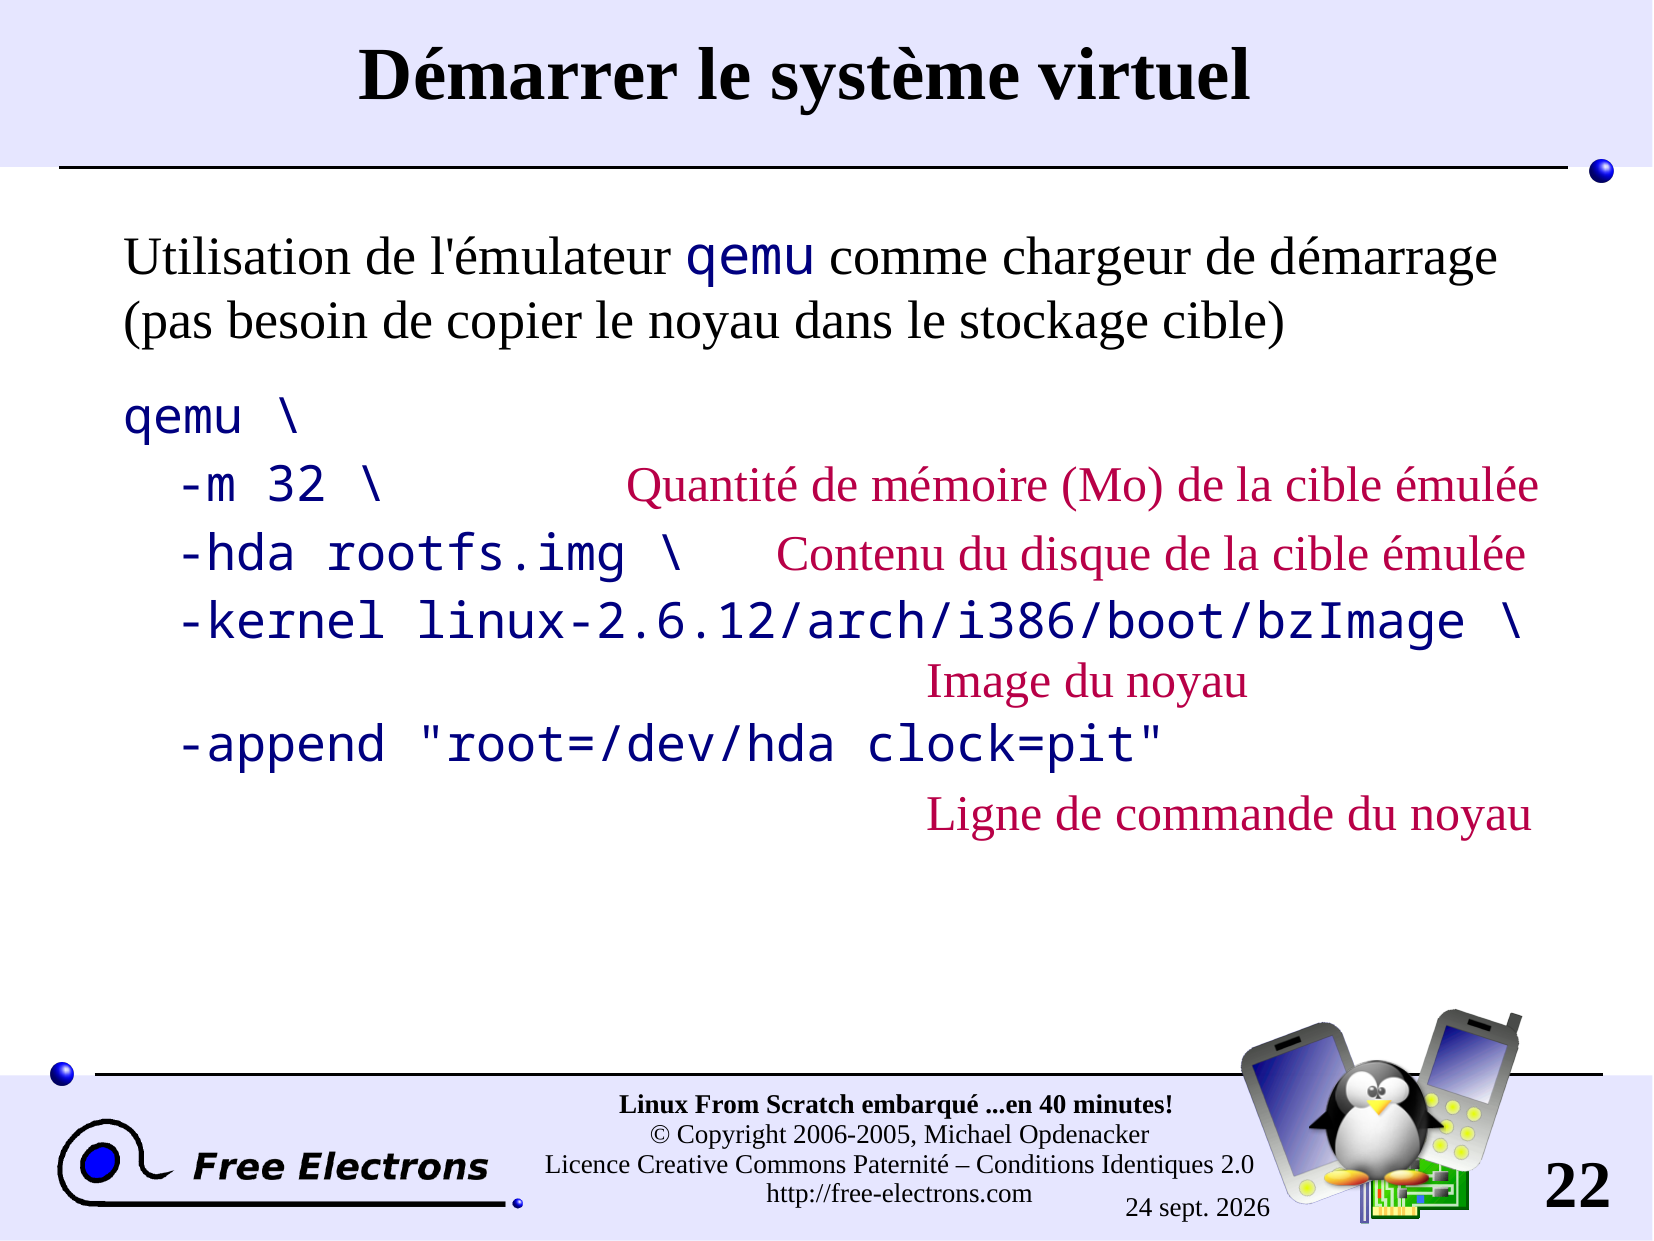

# Démarrer le système virtuel
Utilisation de l'émulateur qemu comme chargeur de démarrage
(pas besoin de copier le noyau dans le stockage cible)
qemu \
-m 32 \			 Quantité de mémoire (Mo) de la cible émulée
-hda rootfs.img \ 	Contenu du disque de la cible émulée
-kernel linux-2.6.12/arch/i386/boot/bzImage \ 										Image du noyau
-append "root=/dev/hda clock=pit"
										Ligne de commande du noyau